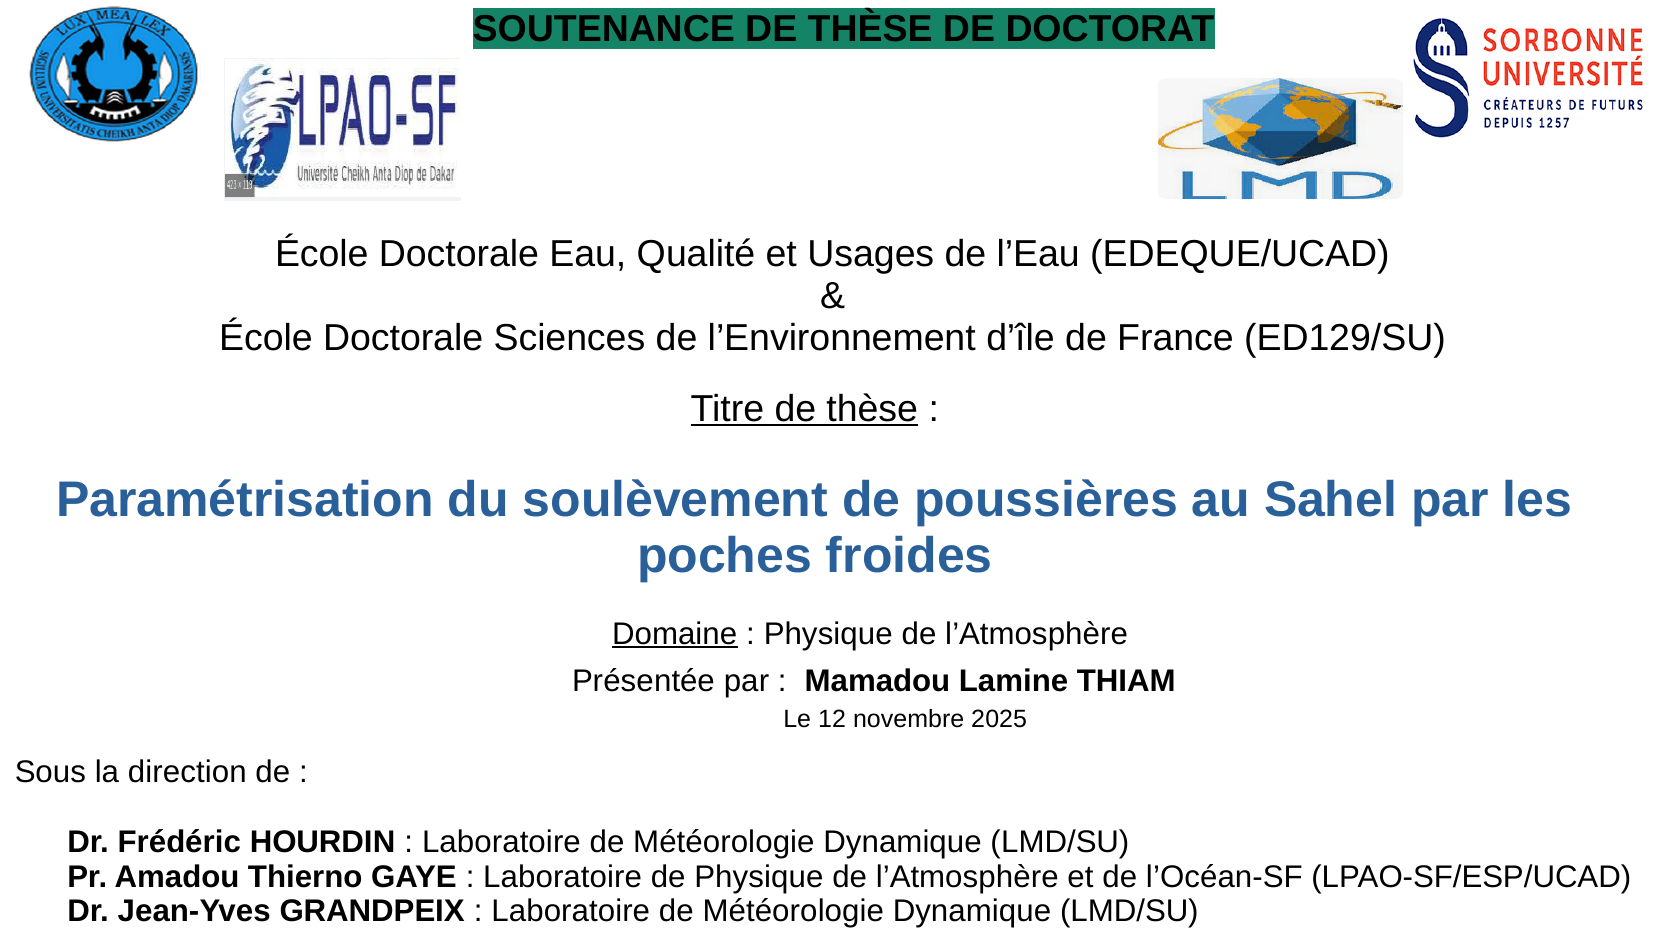

SOUTENANCE DE THÈSE DE DOCTORAT
École Doctorale Eau, Qualité et Usages de l’Eau (EDEQUE/UCAD)
&
École Doctorale Sciences de l’Environnement d’île de France (ED129/SU)
Titre de thèse :
Paramétrisation du soulèvement de poussières au Sahel par les poches froides
 Domaine : Physique de l’Atmosphère
 Présentée par : Mamadou Lamine THIAM
 Le 12 novembre 2025
Sous la direction de :
 Dr. Frédéric HOURDIN : Laboratoire de Météorologie Dynamique (LMD/SU)
 Pr. Amadou Thierno GAYE : Laboratoire de Physique de l’Atmosphère et de l’Océan-SF (LPAO-SF/ESP/UCAD)
 Dr. Jean-Yves GRANDPEIX : Laboratoire de Météorologie Dynamique (LMD/SU)